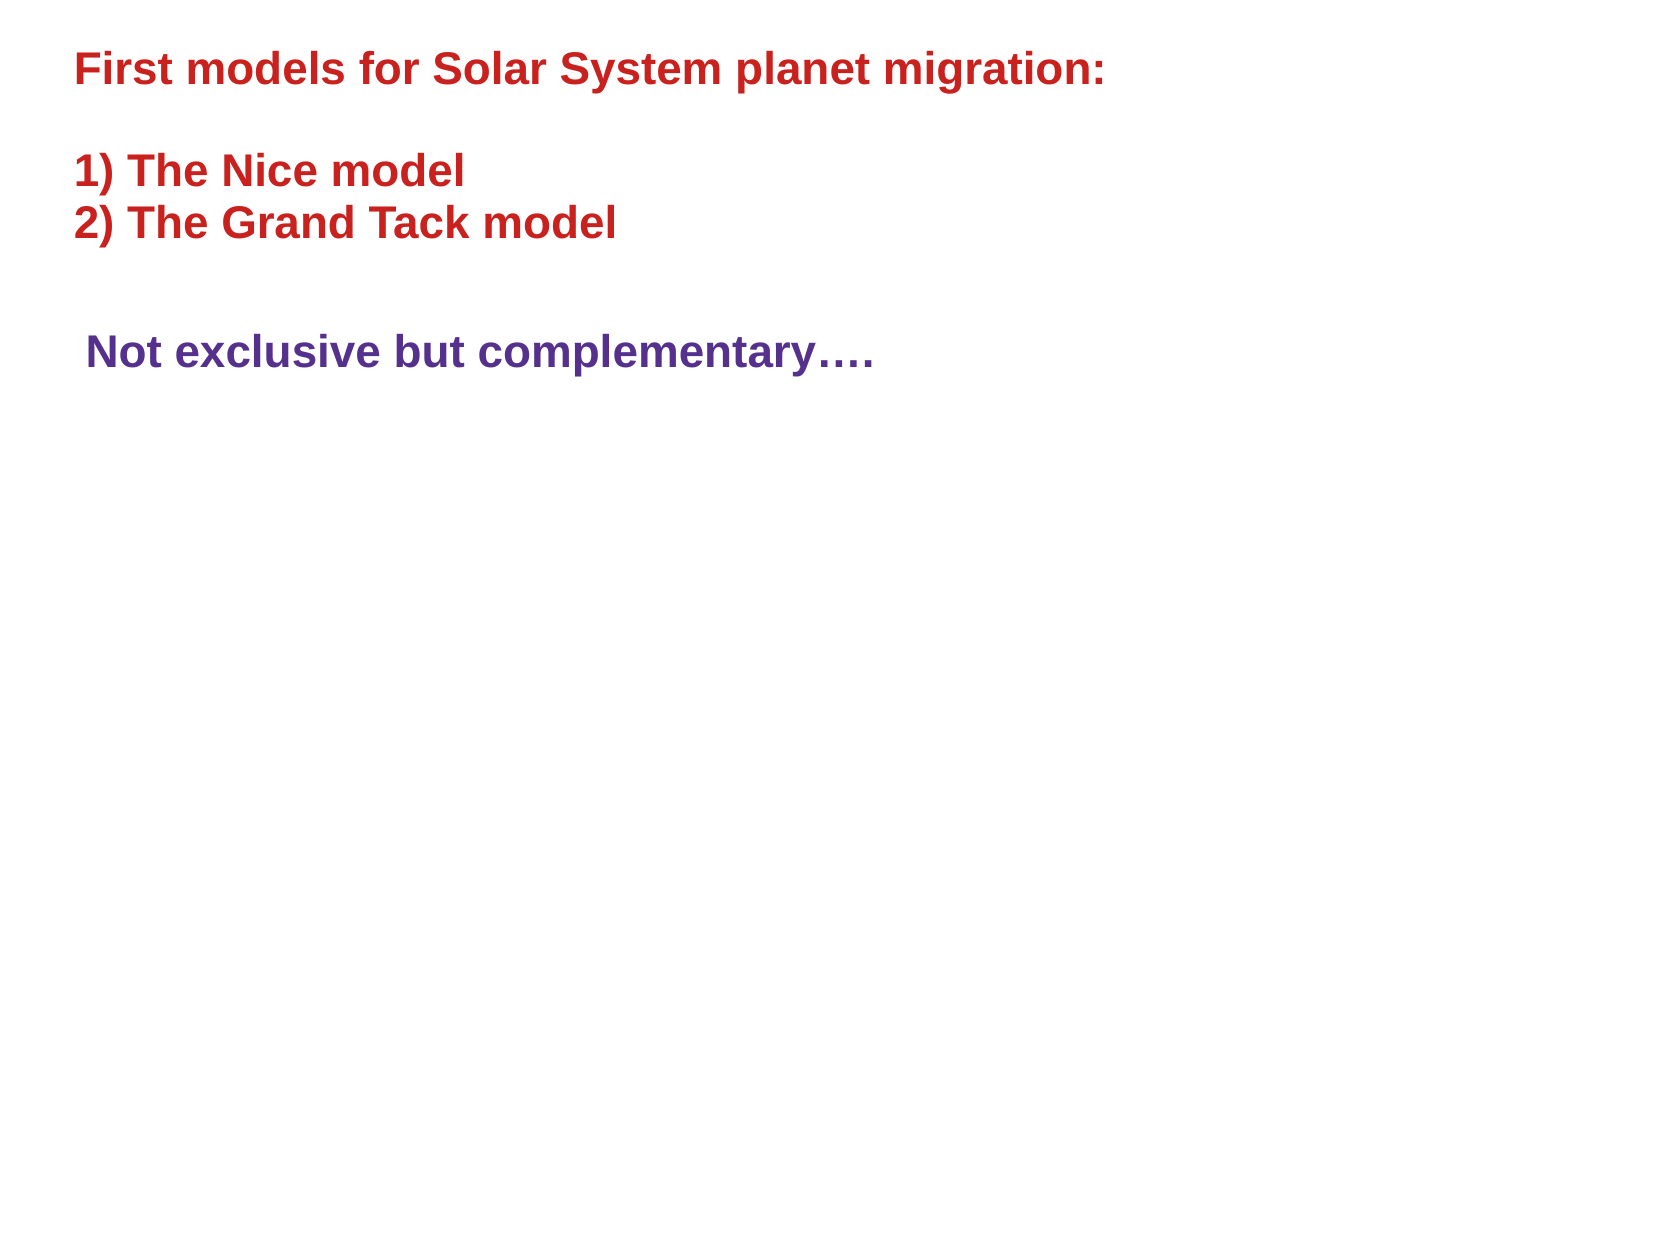

First models for Solar System planet migration:
1) The Nice model
2) The Grand Tack model
Not exclusive but complementary….